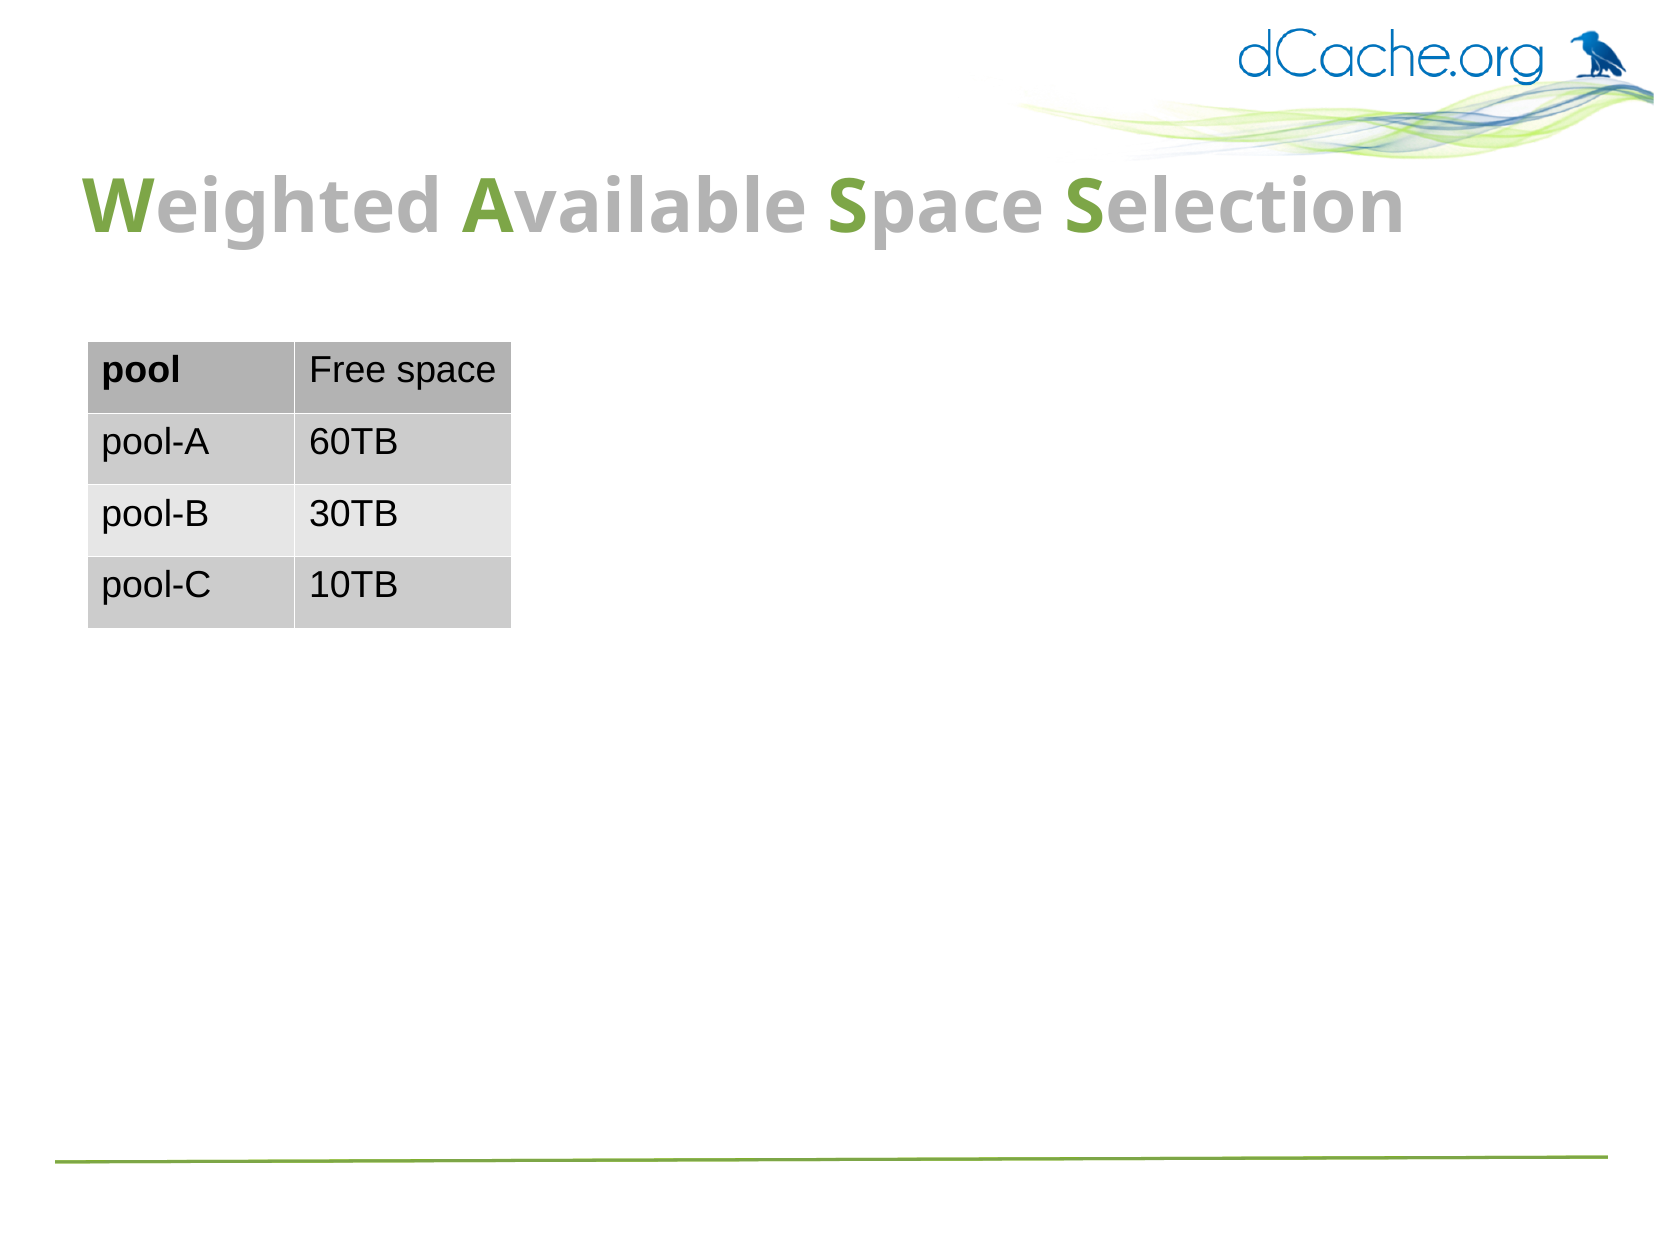

# Weighted Available Space Selection
| pool | Free space |
| --- | --- |
| pool-A | 60TB |
| pool-B | 30TB |
| pool-C | 10TB |